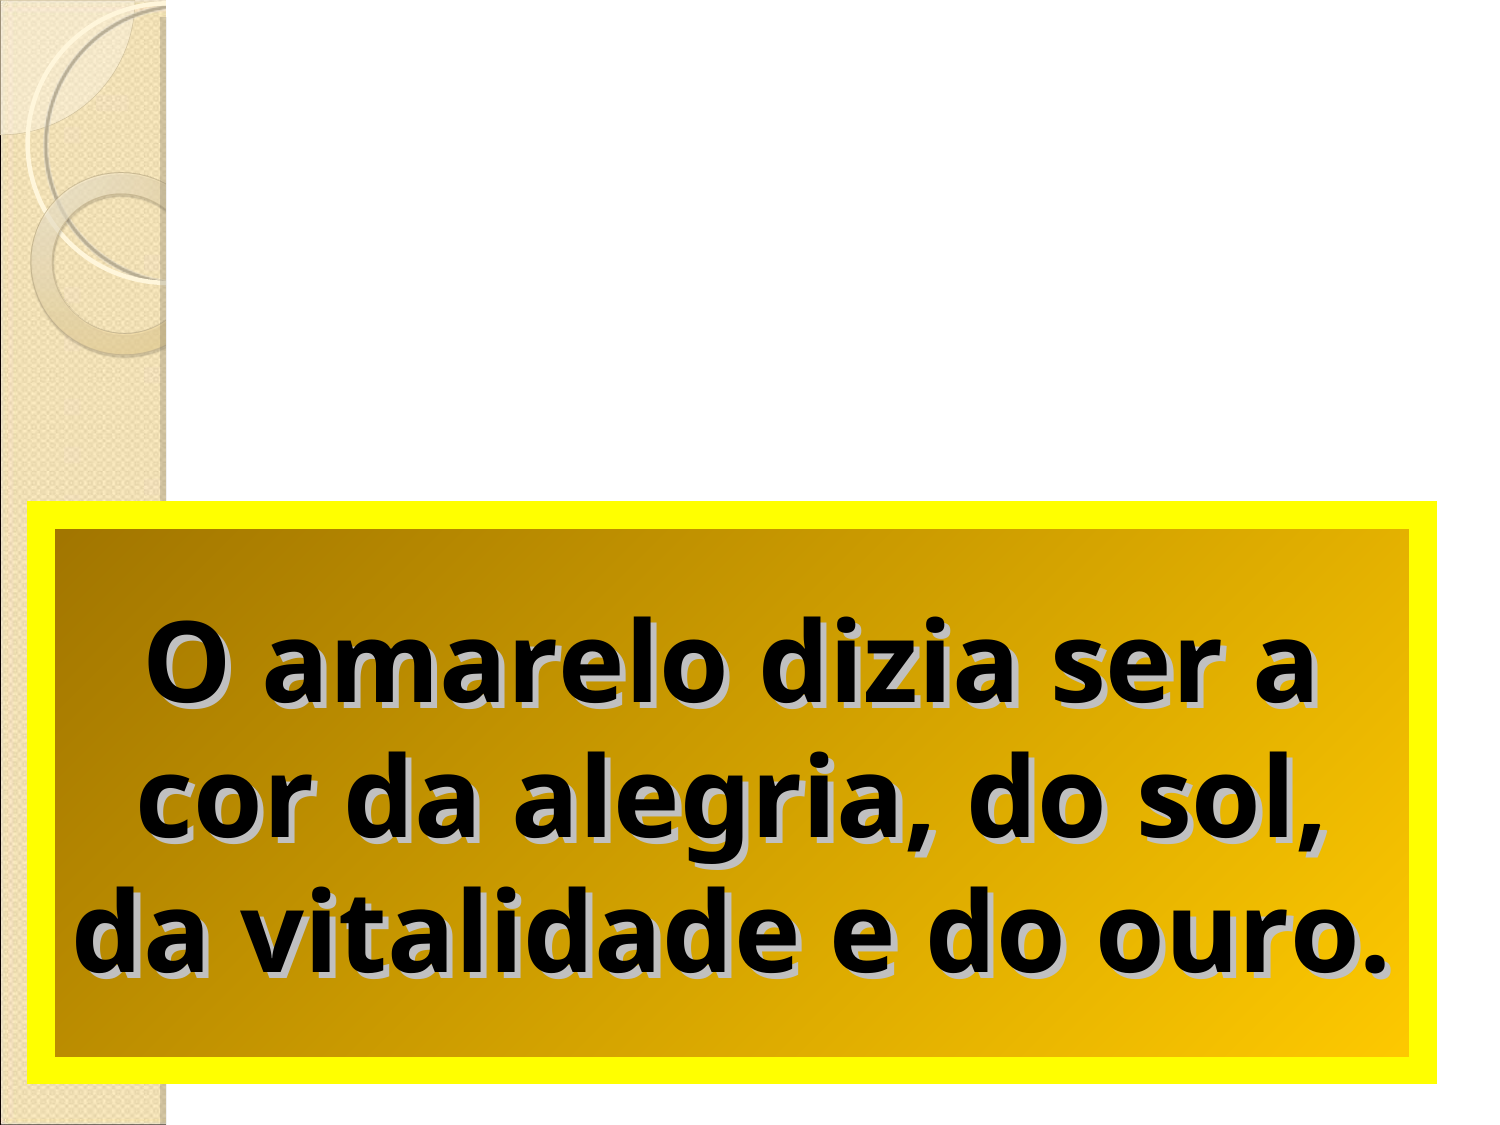

# O amarelo dizia ser a cor da alegria, do sol, da vitalidade e do ouro.